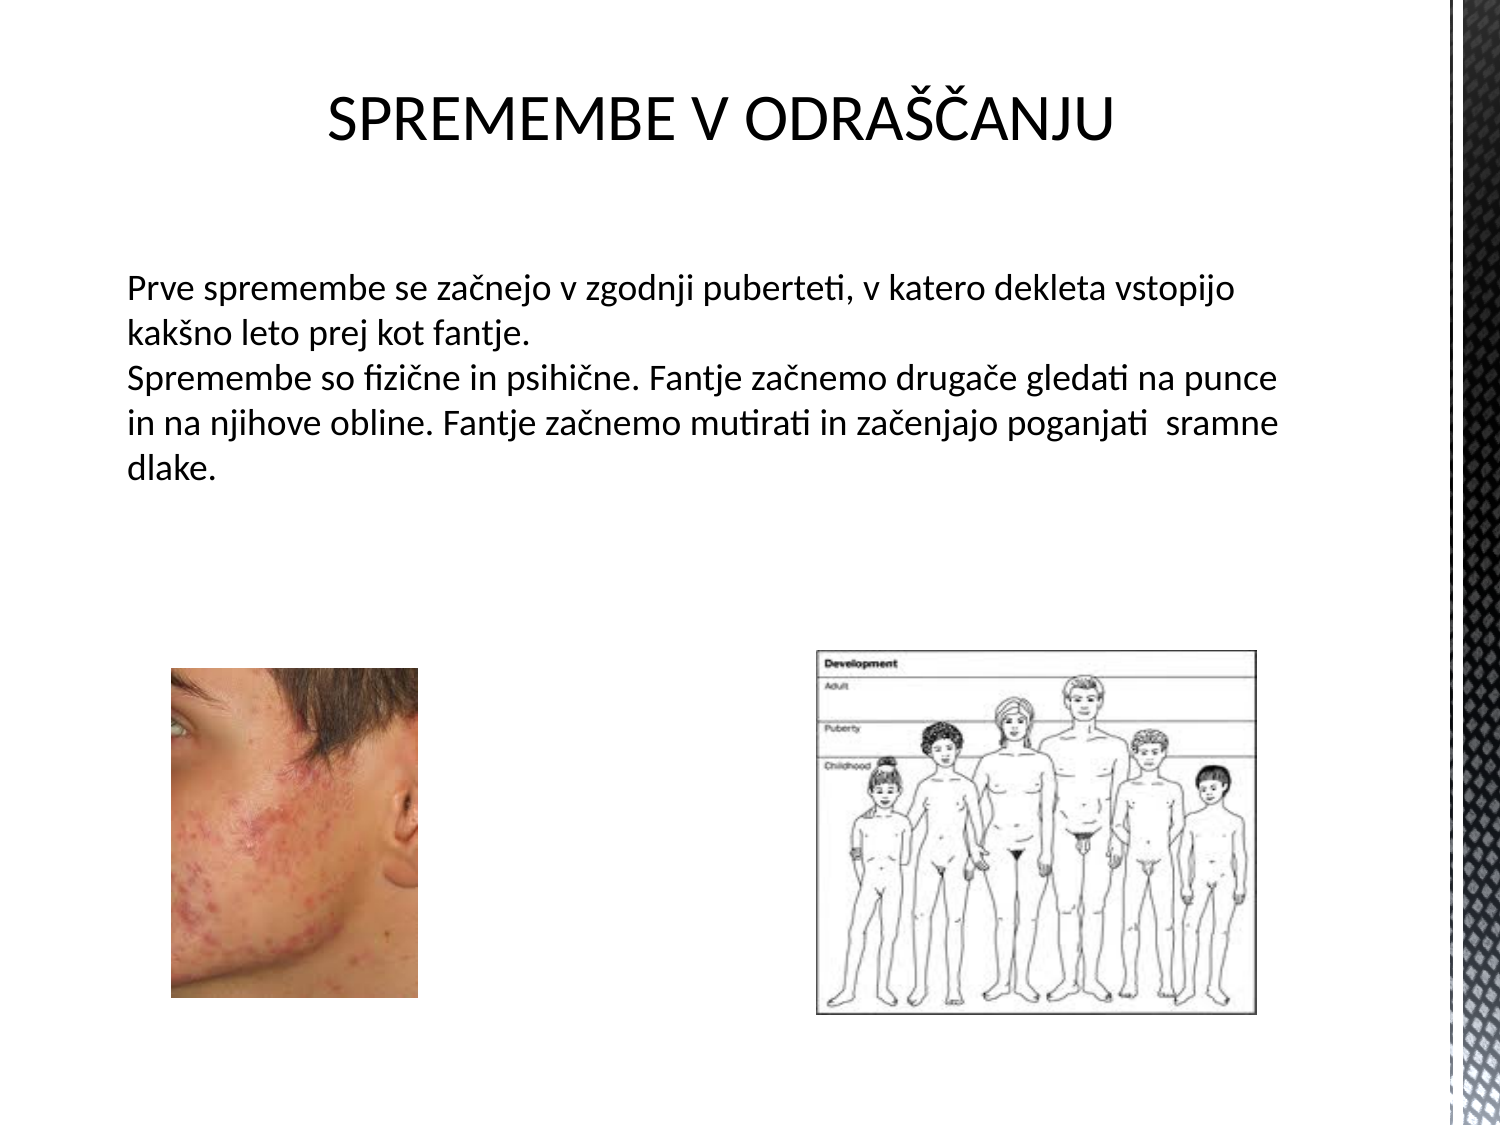

SPREMEMBE V ODRAŠČANJU
Prve spremembe se začnejo v zgodnji puberteti, v katero dekleta vstopijo kakšno leto prej kot fantje.
Spremembe so fizične in psihične. Fantje začnemo drugače gledati na punce in na njihove obline. Fantje začnemo mutirati in začenjajo poganjati sramne dlake.